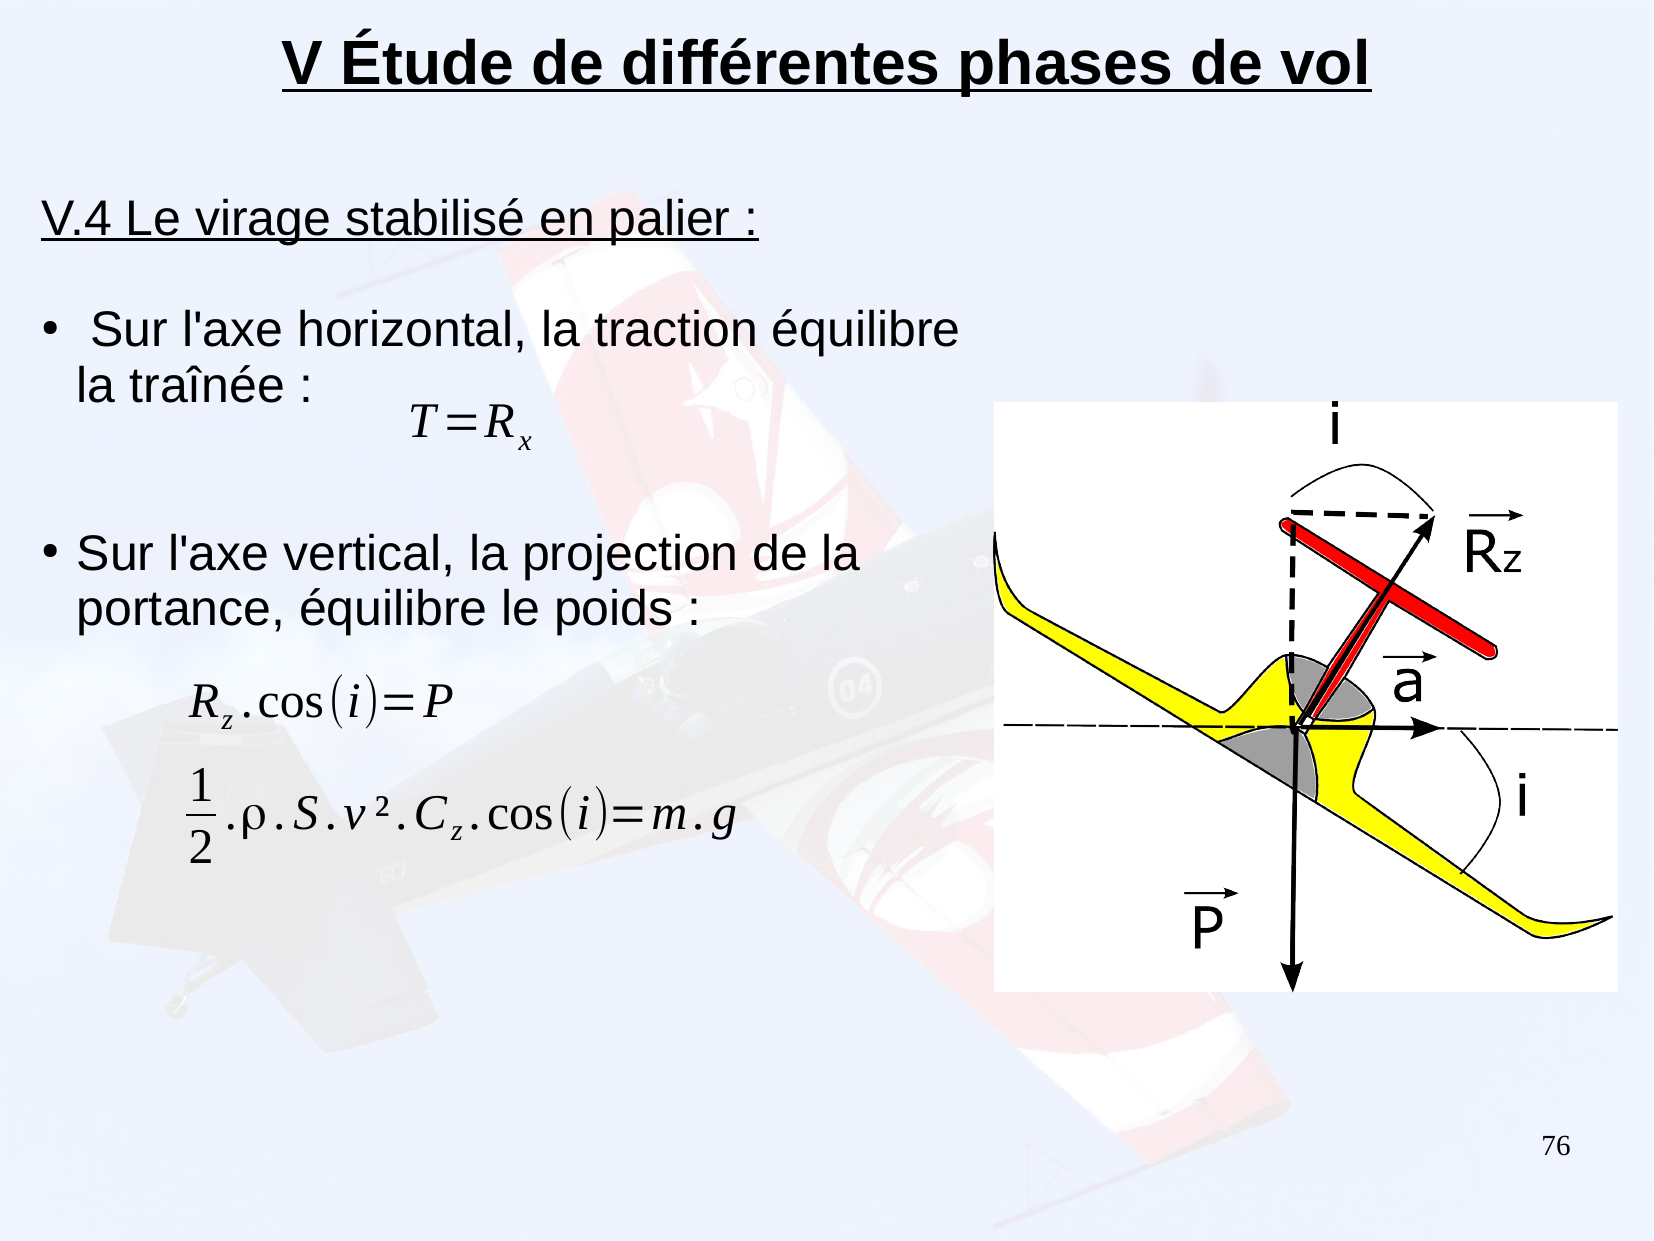

# V Étude de différentes phases de vol
V.4 Le virage stabilisé en palier :
 Sur l'axe horizontal, la traction équilibre la traînée :
Sur l'axe vertical, la projection de la portance, équilibre le poids :
76